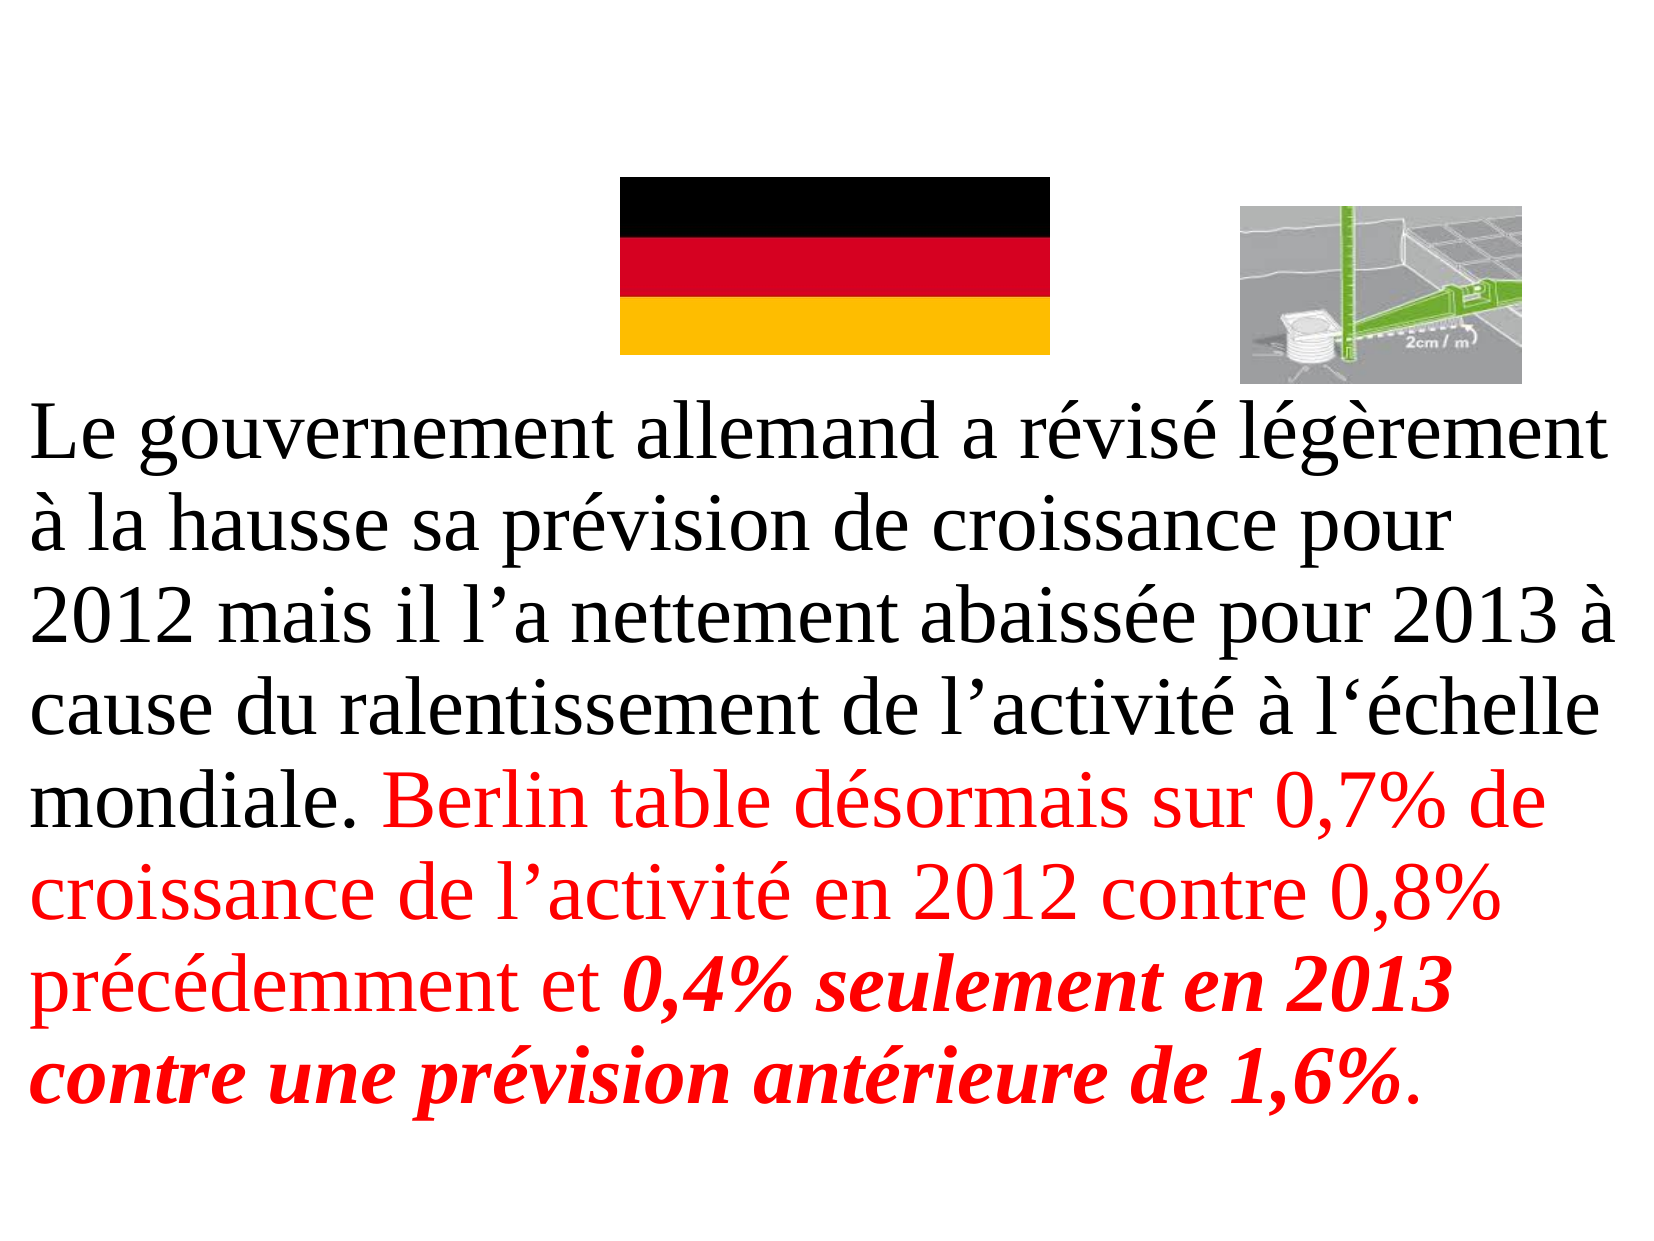

Le gouvernement allemand a révisé légèrement à la hausse sa prévision de croissance pour 2012 mais il l’a nettement abaissée pour 2013 à cause du ralentissement de l’activité à l‘échelle mondiale. Berlin table désormais sur 0,7% de croissance de l’activité en 2012 contre 0,8% précédemment et 0,4% seulement en 2013 contre une prévision antérieure de 1,6%.